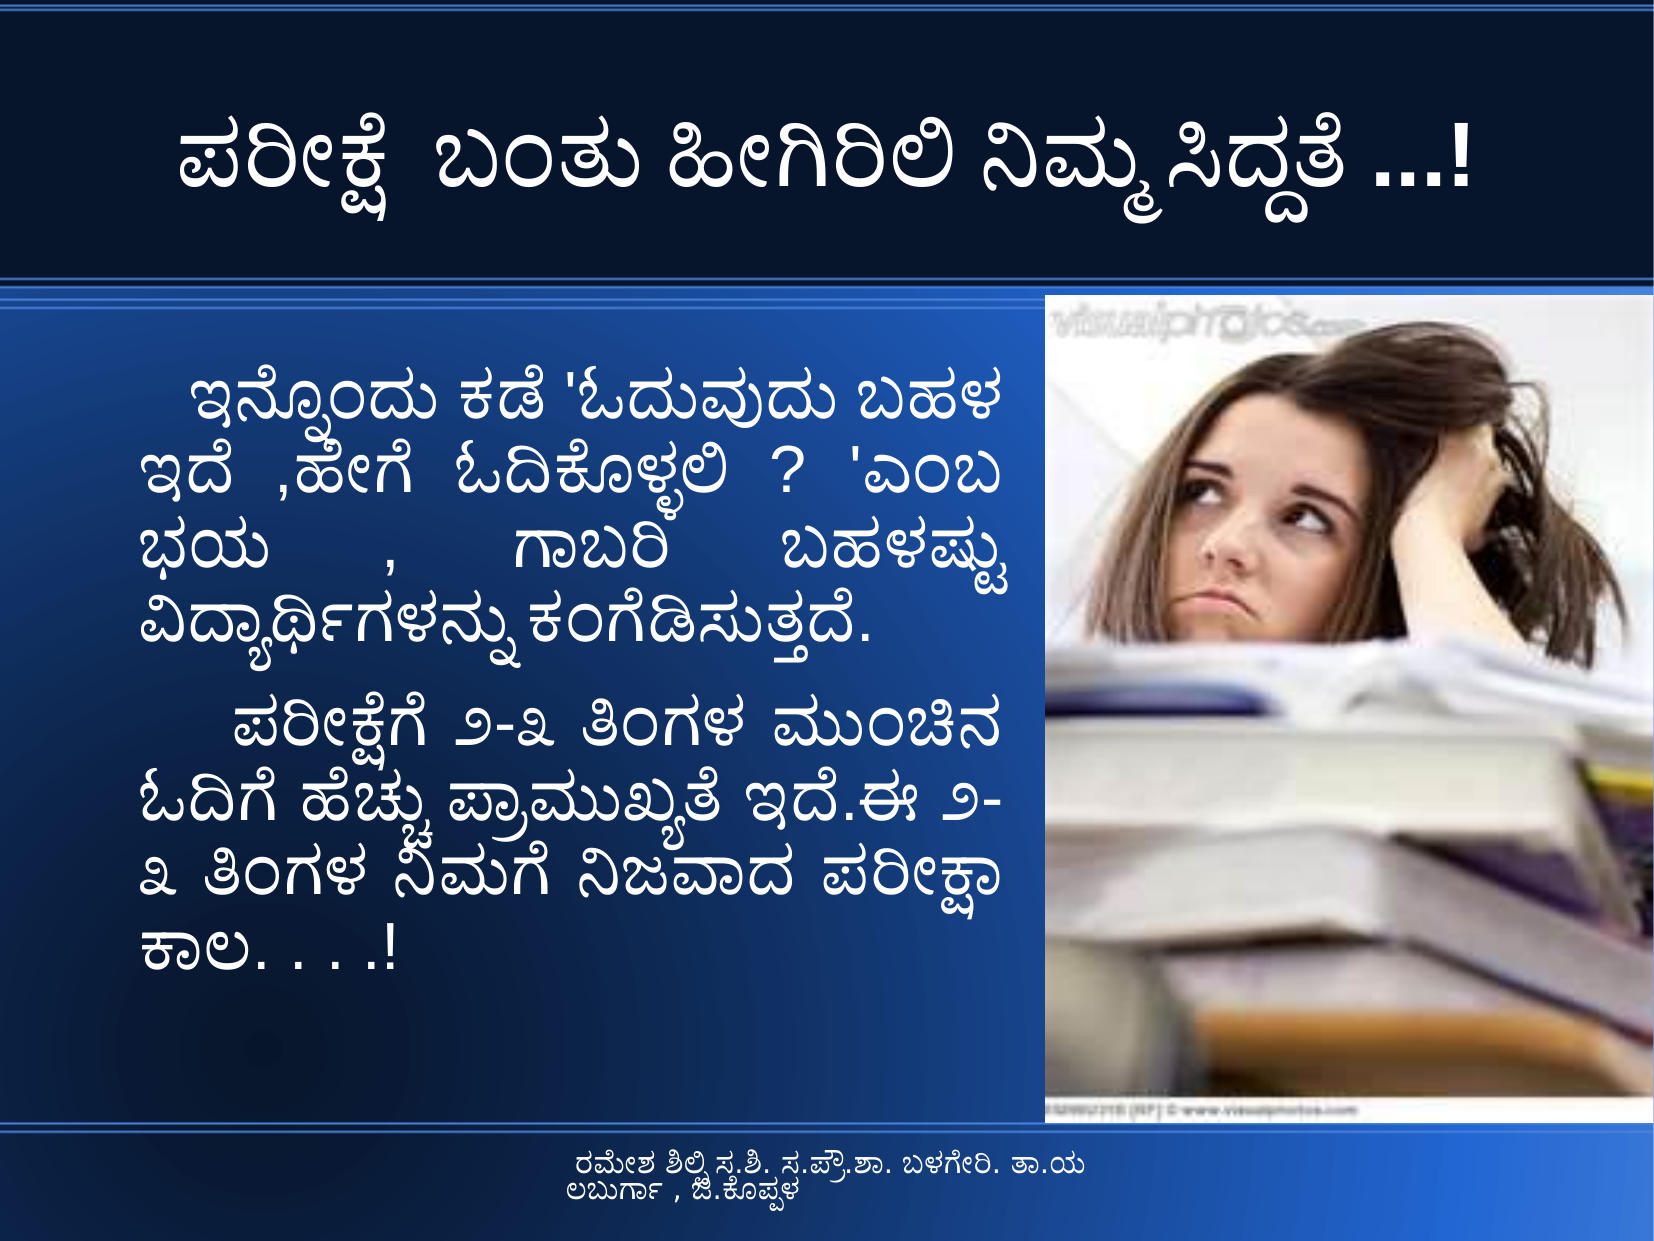

# ಪರೀಕ್ಷೆ ಬಂತು ಹೀಗಿರಿಲಿ ನಿಮ್ಮ ಸಿದ್ದತೆ ...!
 ಇನ್ನೊಂದು ಕಡೆ 'ಓದುವುದು ಬಹಳ ಇದೆ ,ಹೇಗೆ ಓದಿಕೊಳ್ಳಲಿ ? 'ಎಂಬ ಭಯ , ಗಾಬರಿ ಬಹಳಷ್ಟು ವಿದ್ಯಾರ್ಥಿಗಳನ್ನು ಕಂಗೆಡಿಸುತ್ತದೆ.
 ಪರೀಕ್ಷೆಗೆ ೨-೩ ತಿಂಗಳ ಮುಂಚಿನ ಓದಿಗೆ ಹೆಚ್ಚು ಪ್ರಾಮುಖ್ಯತೆ ಇದೆ.ಈ ೨-೩ ತಿಂಗಳ ನಿಮಗೆ ನಿಜವಾದ ಪರೀಕ್ಷಾ ಕಾಲ. . . .!
 ರಮೇಶ ಶಿಲ್ಪಿ ಸ.ಶಿ. ಸ.ಪ್ರೌ.ಶಾ. ಬಳಗೇರಿ. ತಾ.ಯಲಬುರ್ಗಾ , ಜಿ.ಕೊಪ್ಪಳ